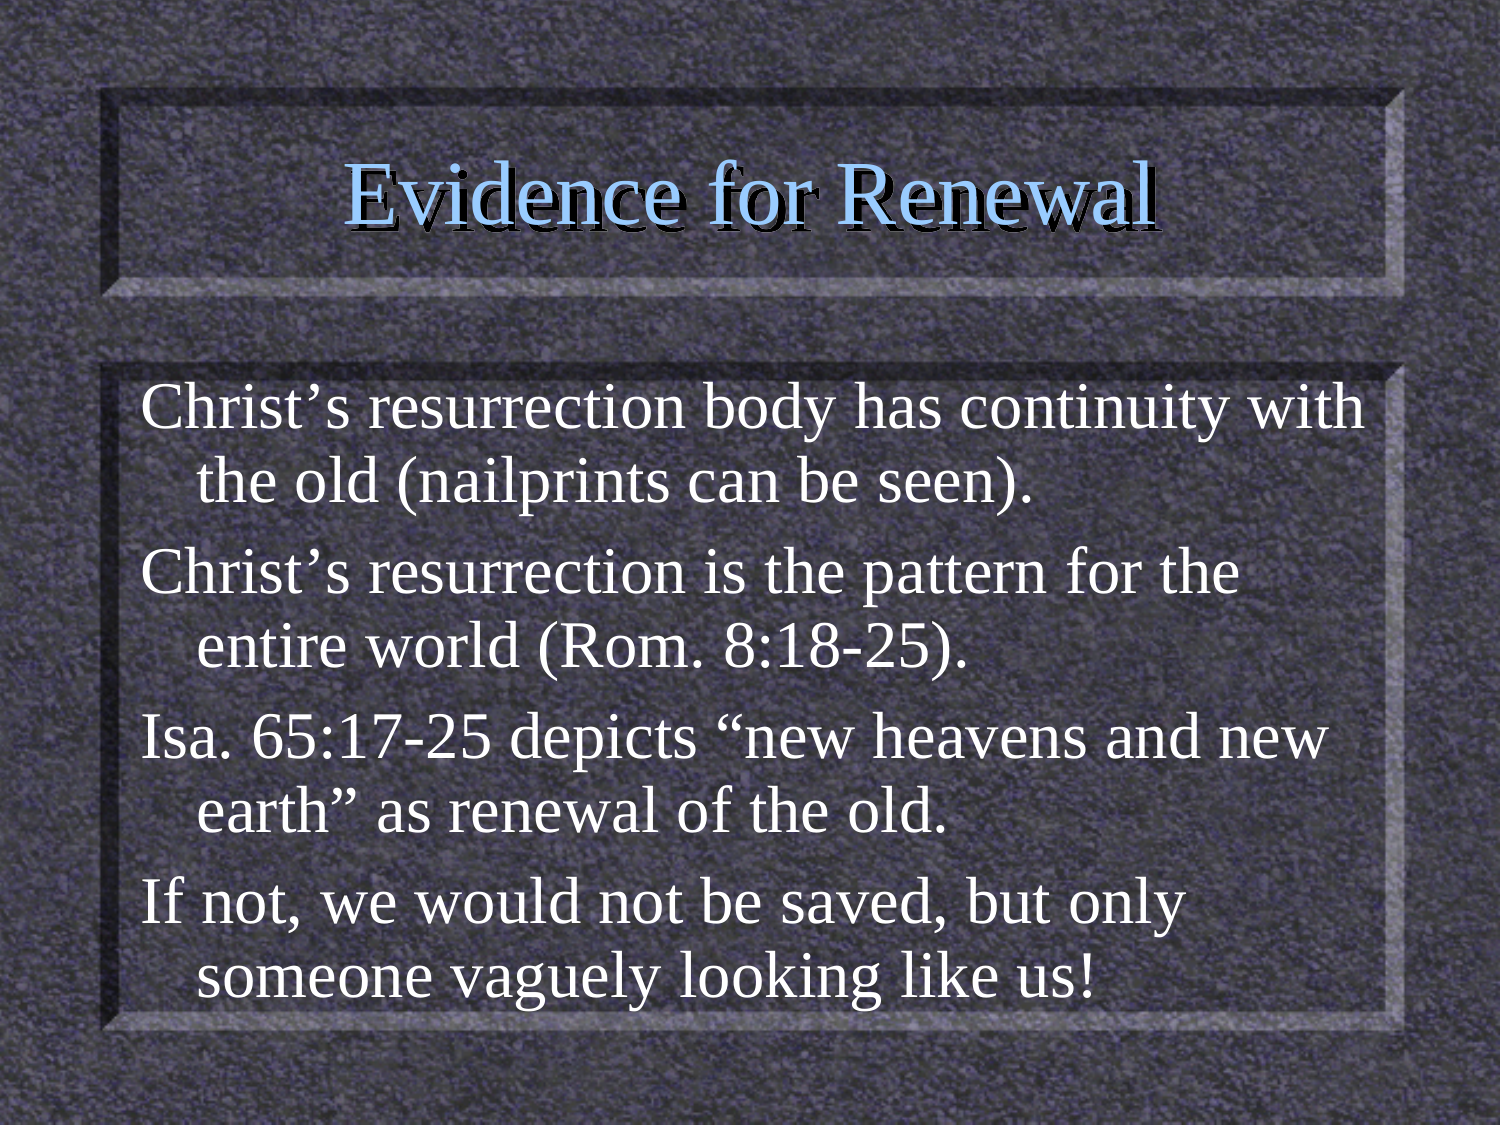

# Evidence for Renewal
Christ’s resurrection body has continuity with the old (nailprints can be seen).
Christ’s resurrection is the pattern for the entire world (Rom. 8:18-25).
Isa. 65:17-25 depicts “new heavens and new earth” as renewal of the old.
If not, we would not be saved, but only someone vaguely looking like us!